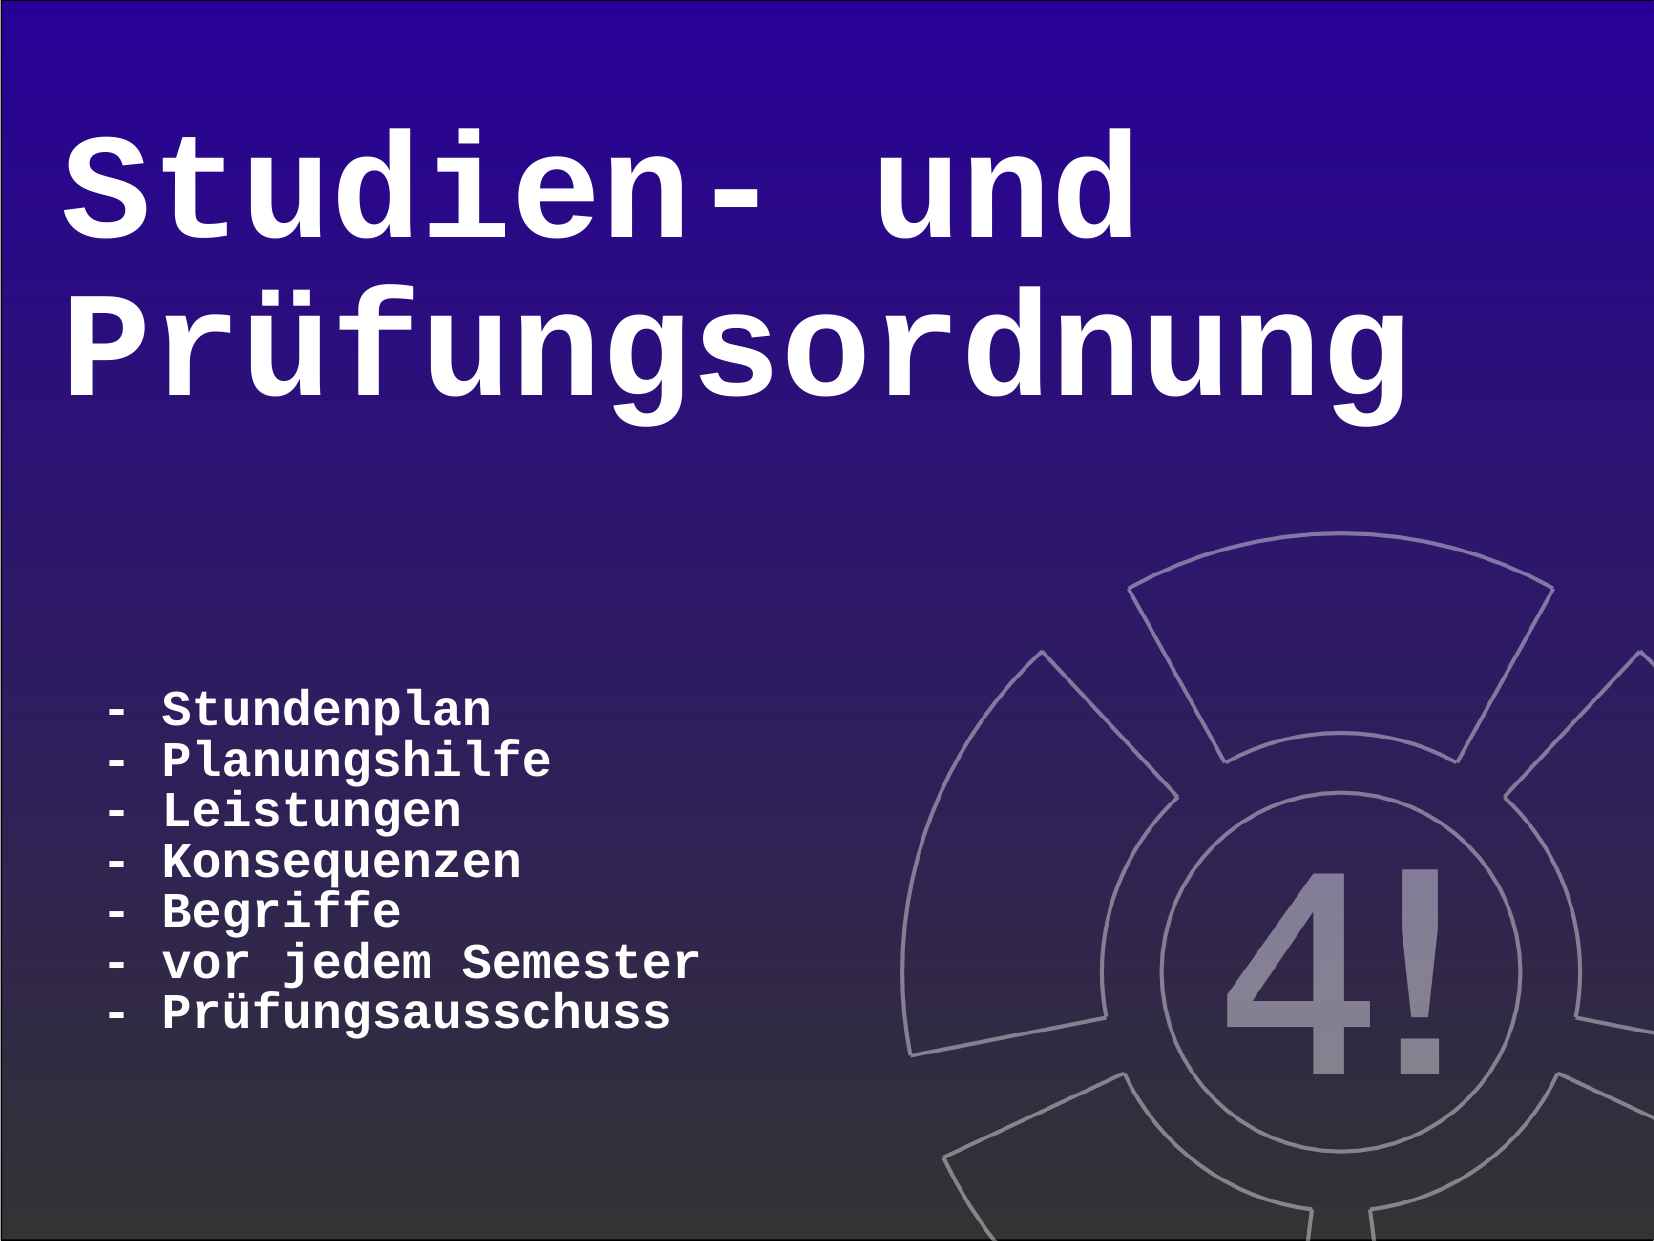

Studien- und
Prüfungsordnung
- Stundenplan
- Planungshilfe
- Leistungen
- Konsequenzen
- Begriffe
- vor jedem Semester
- Prüfungsausschuss